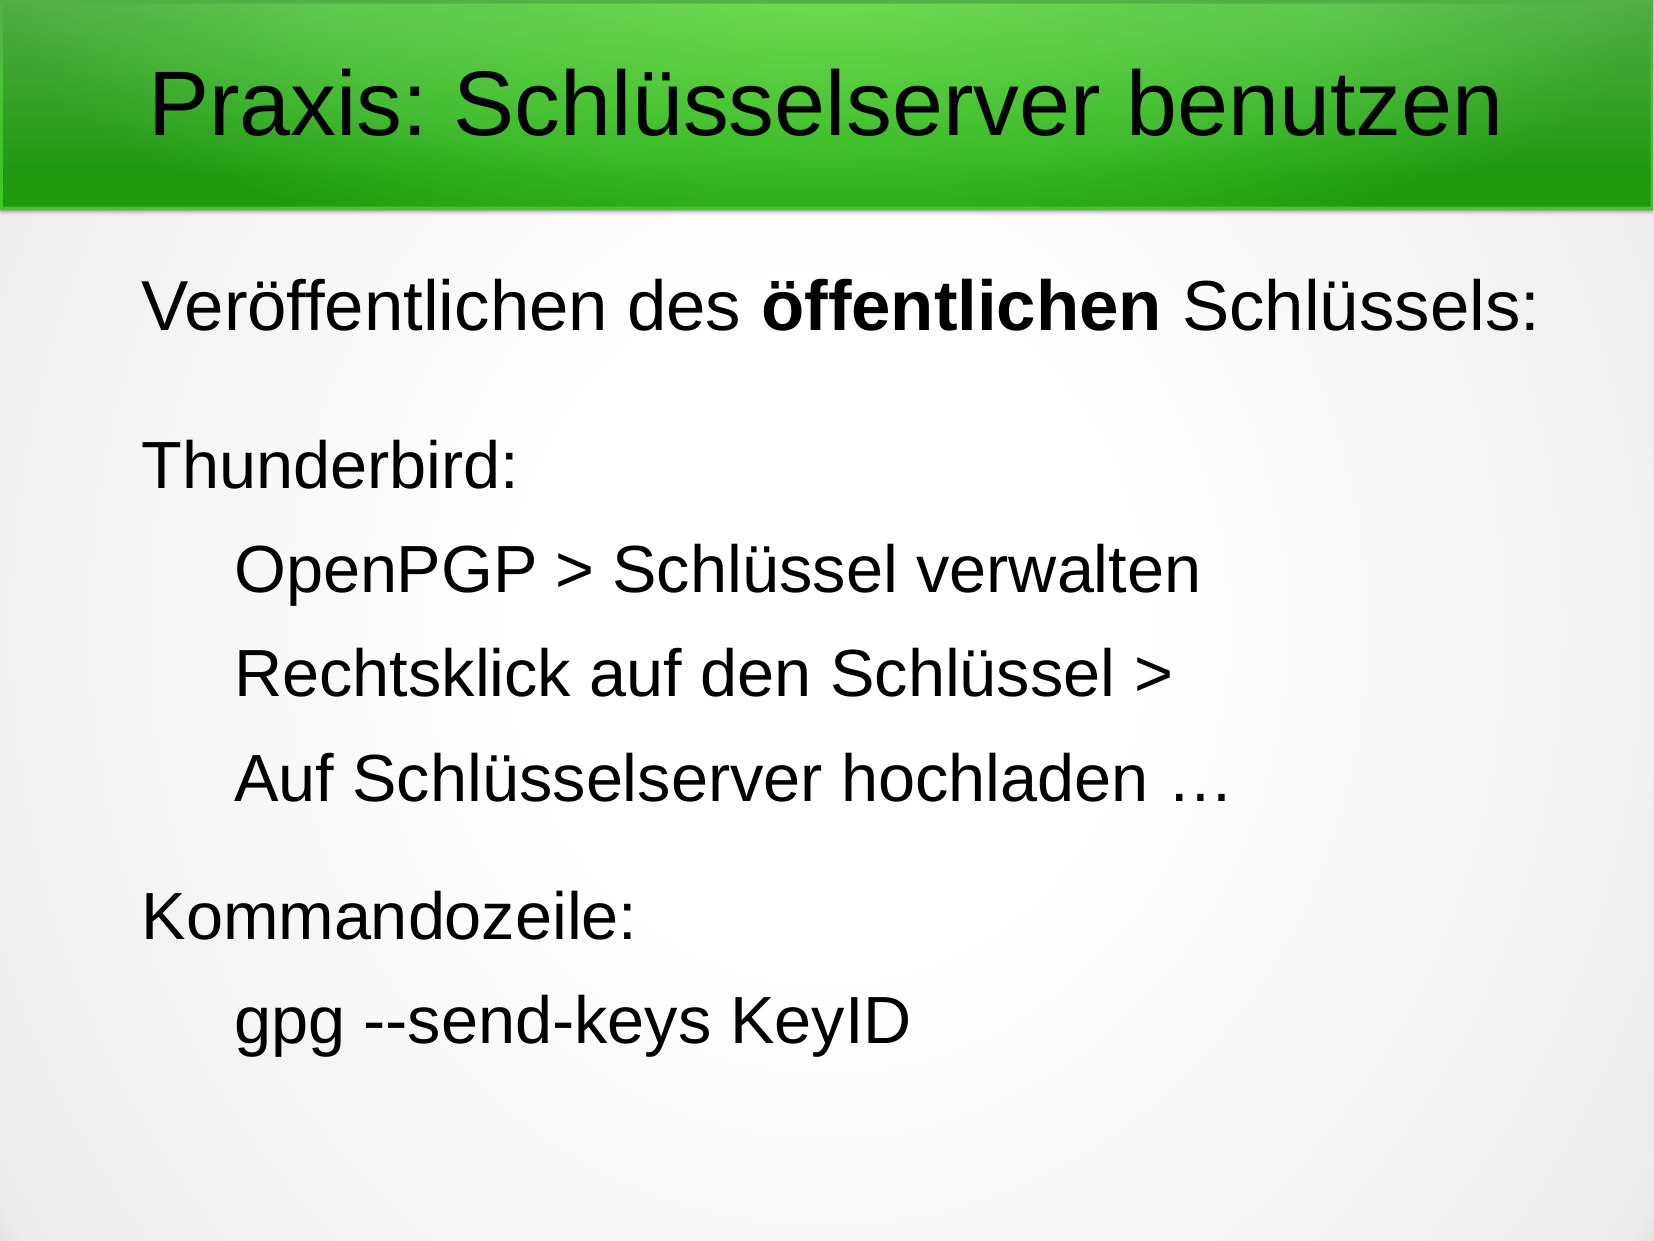

# Praxis: Schlüsselserver benutzen
Veröffentlichen des öffentlichen Schlüssels:
Thunderbird:
 OpenPGP > Schlüssel verwalten
 Rechtsklick auf den Schlüssel >
 Auf Schlüsselserver hochladen …
Kommandozeile:
 gpg --send-keys KeyID